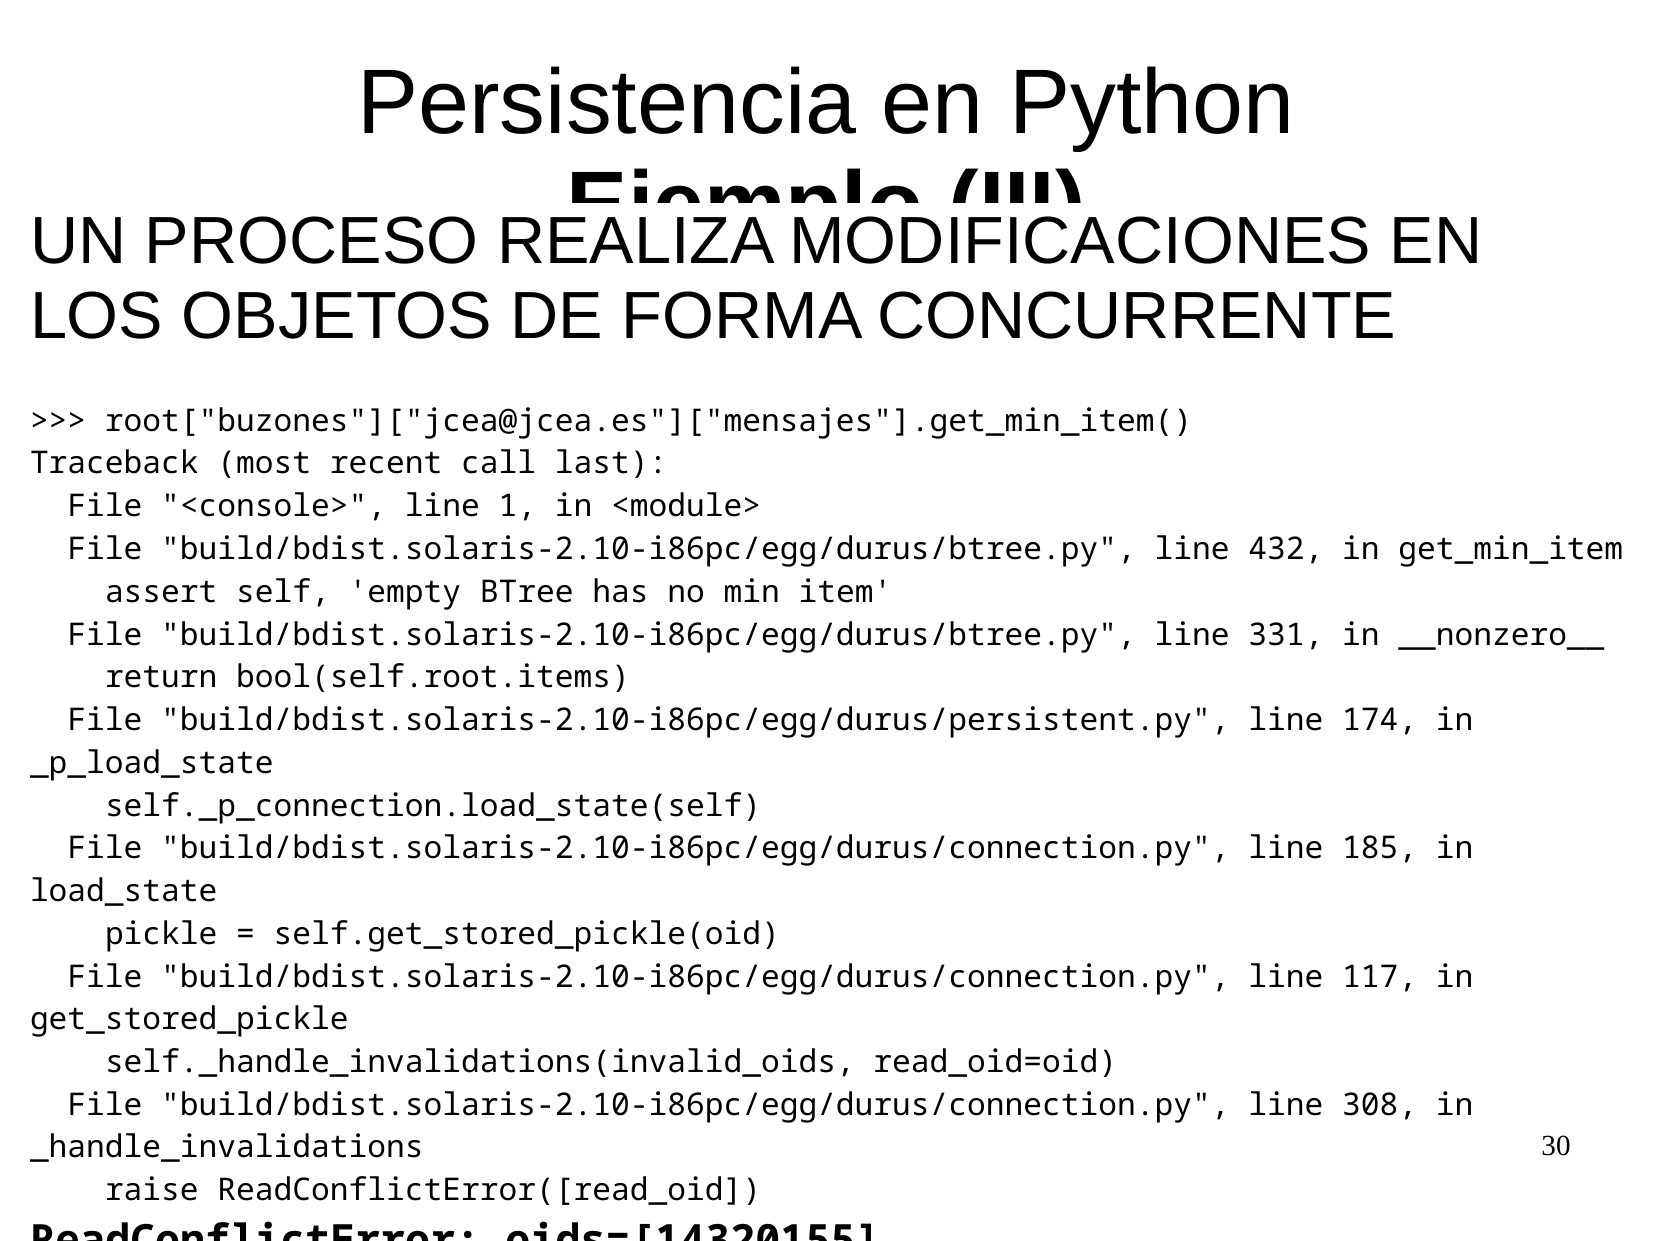

# Persistencia en Python Ejemplo (III)
UN PROCESO REALIZA MODIFICACIONES EN LOS OBJETOS DE FORMA CONCURRENTE
>>> root["buzones"]["jcea@jcea.es"]["mensajes"].get_min_item()
Traceback (most recent call last):
 File "<console>", line 1, in <module>
 File "build/bdist.solaris-2.10-i86pc/egg/durus/btree.py", line 432, in get_min_item
 assert self, 'empty BTree has no min item'
 File "build/bdist.solaris-2.10-i86pc/egg/durus/btree.py", line 331, in __nonzero__
 return bool(self.root.items)
 File "build/bdist.solaris-2.10-i86pc/egg/durus/persistent.py", line 174, in _p_load_state
 self._p_connection.load_state(self)
 File "build/bdist.solaris-2.10-i86pc/egg/durus/connection.py", line 185, in load_state
 pickle = self.get_stored_pickle(oid)
 File "build/bdist.solaris-2.10-i86pc/egg/durus/connection.py", line 117, in get_stored_pickle
 self._handle_invalidations(invalid_oids, read_oid=oid)
 File "build/bdist.solaris-2.10-i86pc/egg/durus/connection.py", line 308, in _handle_invalidations
 raise ReadConflictError([read_oid])
ReadConflictError: oids=[14320155]
30